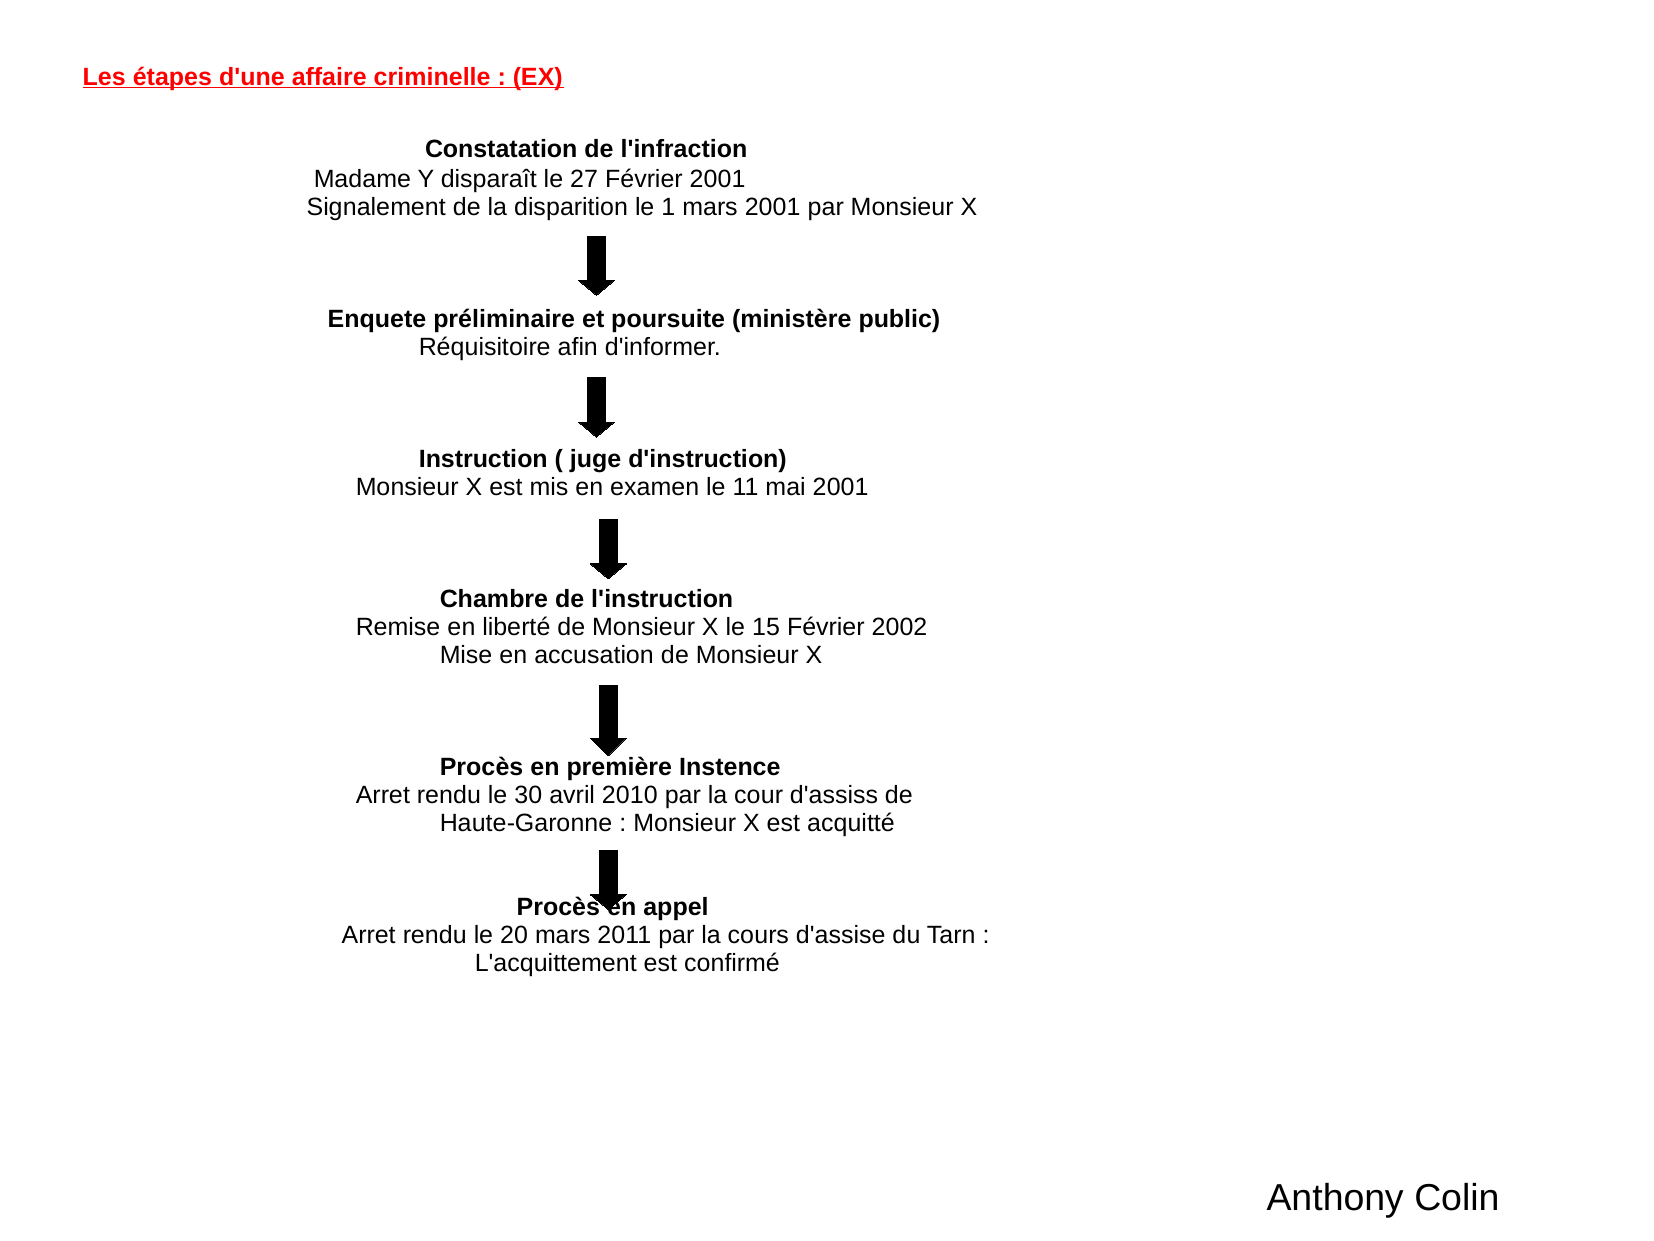

# Les étapes d'une affaire criminelle : (EX)
 Constatation de l'infraction
 Madame Y disparaît le 27 Février 2001
 Signalement de la disparition le 1 mars 2001 par Monsieur X
 Enquete préliminaire et poursuite (ministère public)
 Réquisitoire afin d'informer.
 Instruction ( juge d'instruction)
 Monsieur X est mis en examen le 11 mai 2001
 Chambre de l'instruction
 Remise en liberté de Monsieur X le 15 Février 2002
 Mise en accusation de Monsieur X
 Procès en première Instence
 Arret rendu le 30 avril 2010 par la cour d'assiss de
 Haute-Garonne : Monsieur X est acquitté
 Procès en appel
 Arret rendu le 20 mars 2011 par la cours d'assise du Tarn :
 L'acquittement est confirmé
Anthony Colin